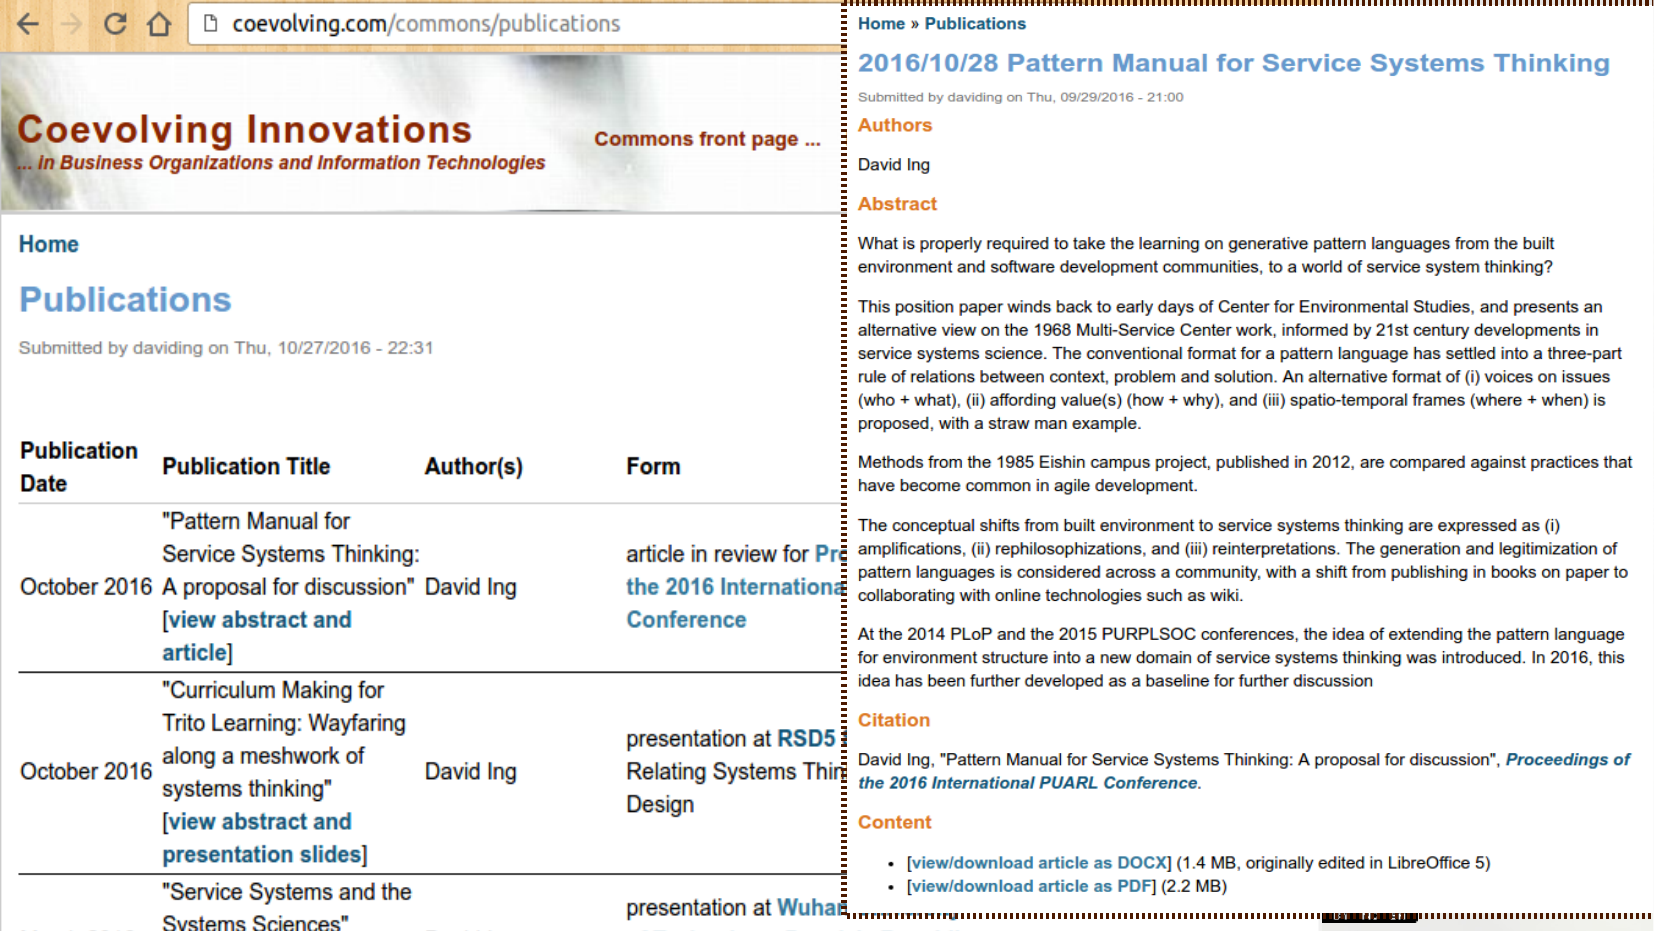

# On coevolving.com
Service Systems Thinking
December 2016
3